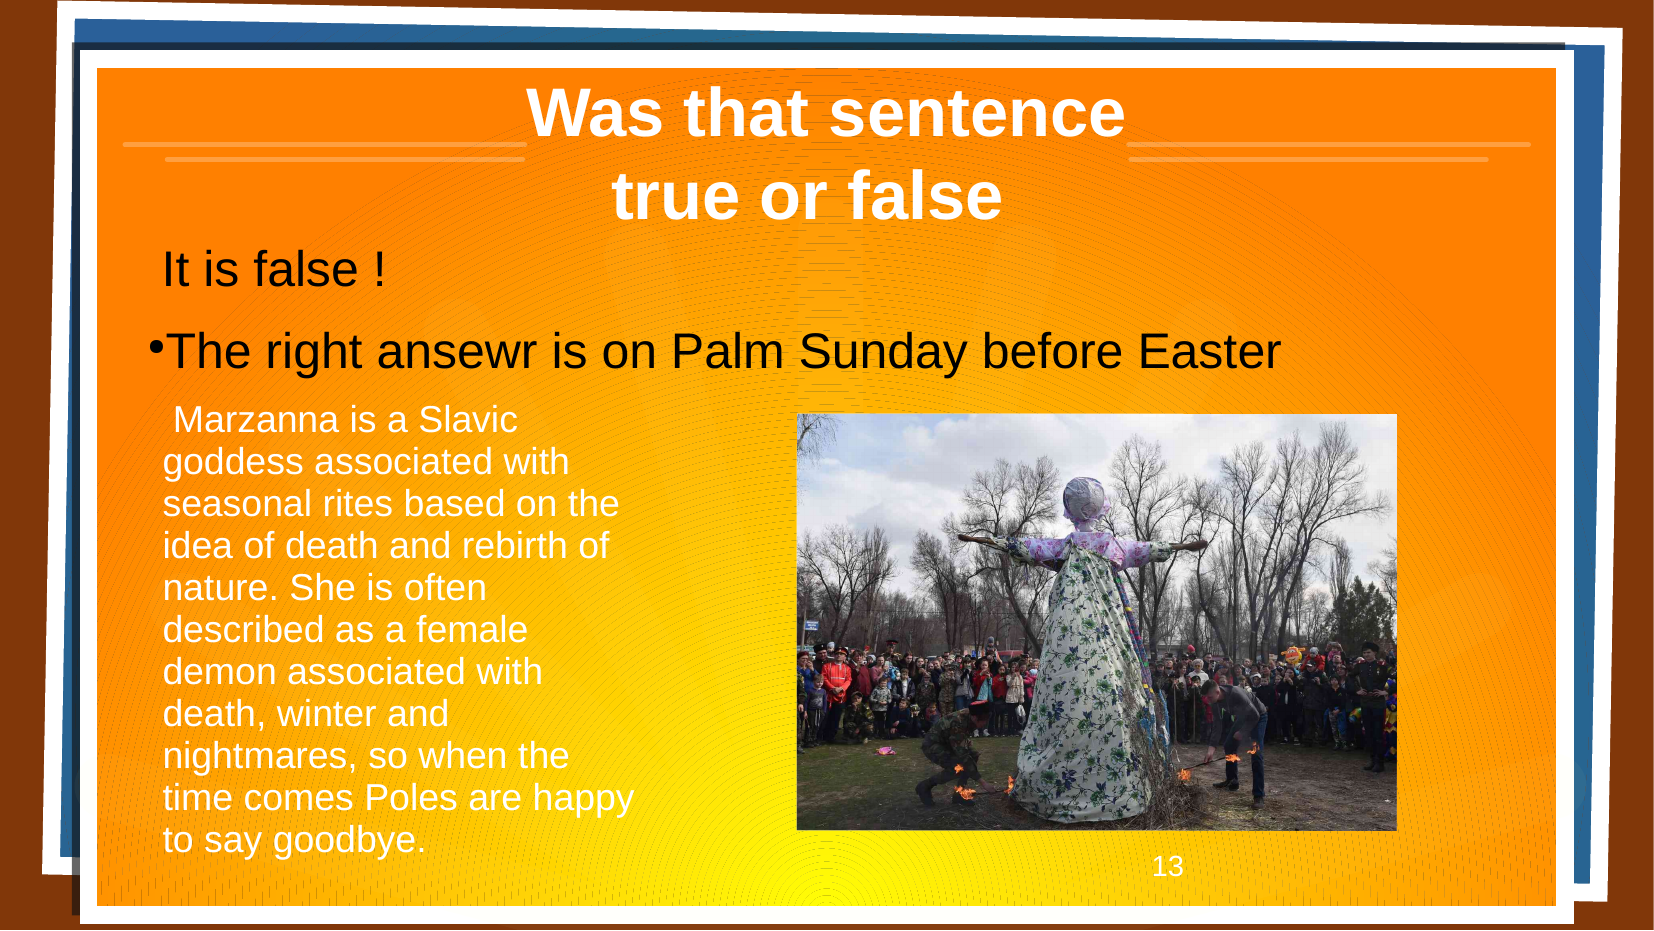

# Was that sentence true or false
 It is false !
The right ansewr is on Palm Sunday before Easter
 Marzanna is a Slavic goddess associated with seasonal rites based on the idea of death and rebirth of nature. She is often described as a female demon associated with death, winter and nightmares, so when the time comes Poles are happy to say goodbye.